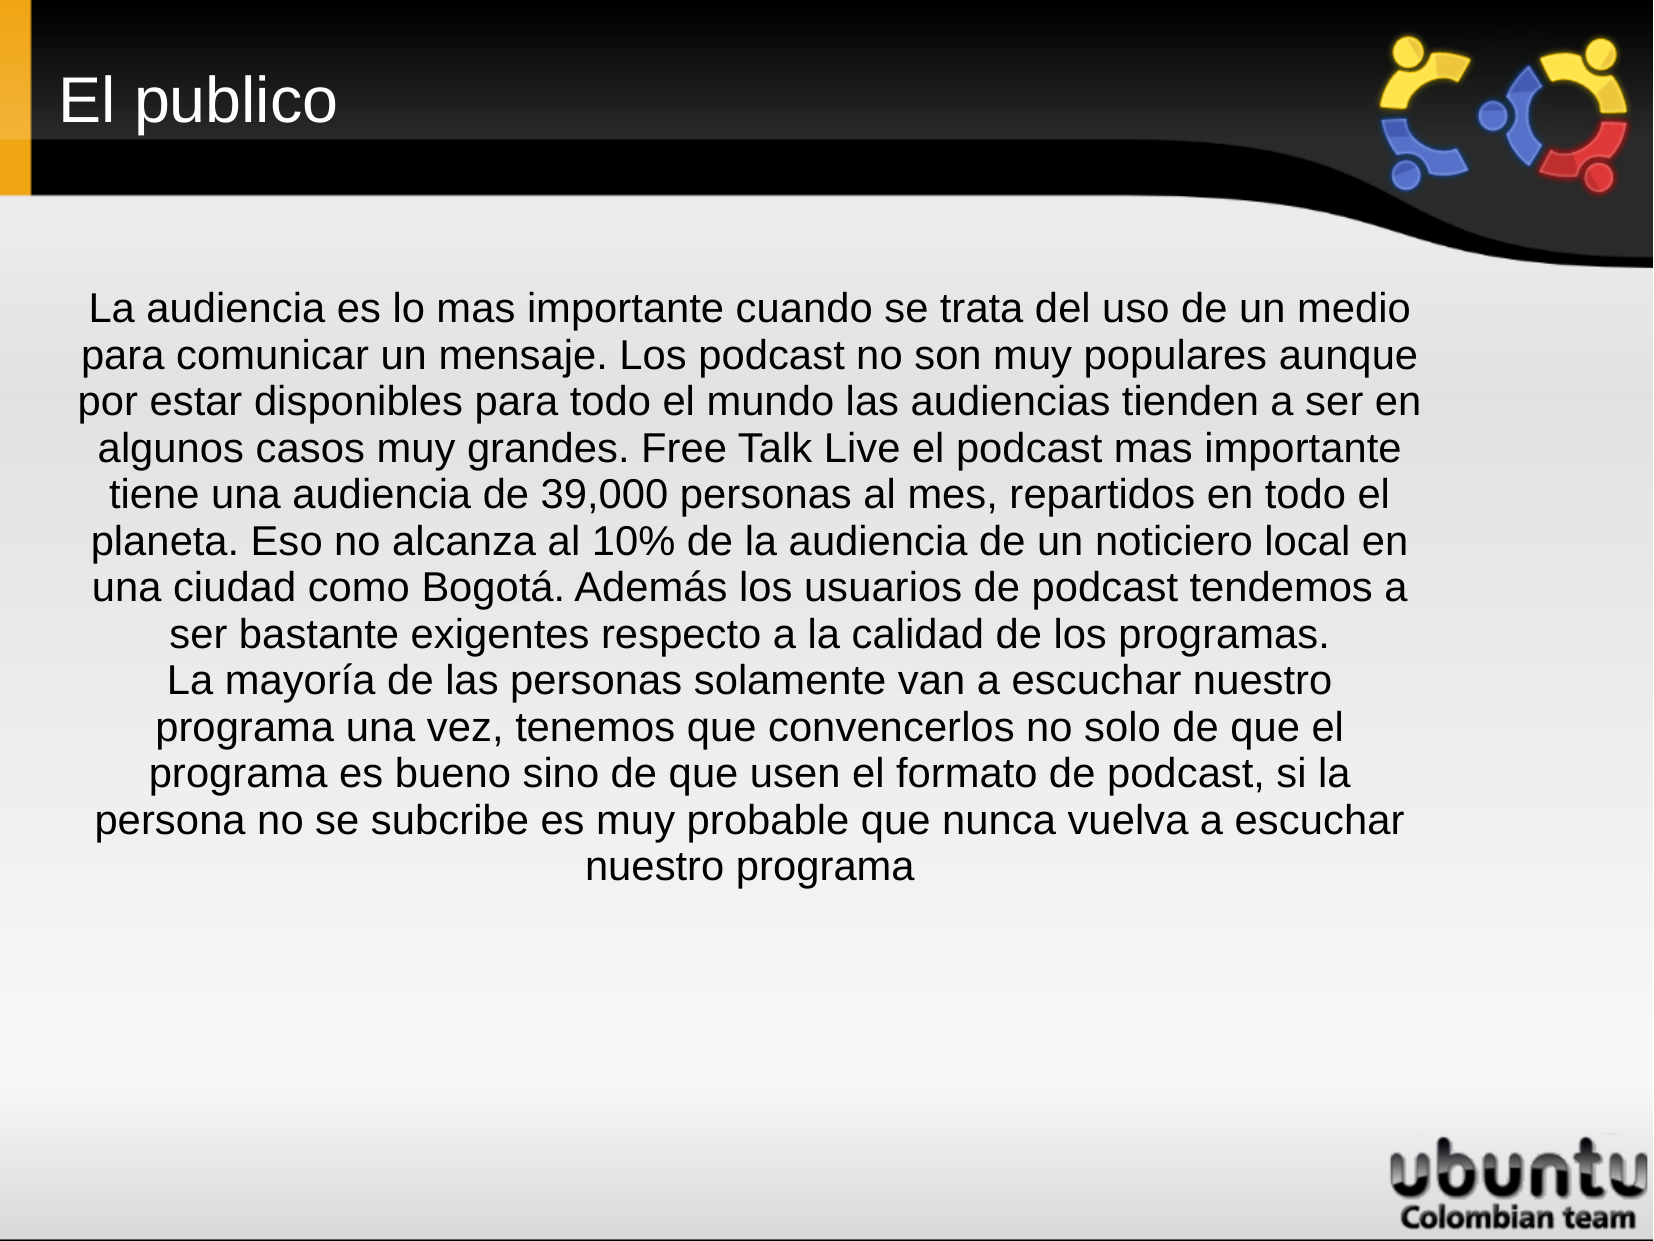

# El publico
La audiencia es lo mas importante cuando se trata del uso de un medio para comunicar un mensaje. Los podcast no son muy populares aunque por estar disponibles para todo el mundo las audiencias tienden a ser en algunos casos muy grandes. Free Talk Live el podcast mas importante tiene una audiencia de 39,000 personas al mes, repartidos en todo el planeta. Eso no alcanza al 10% de la audiencia de un noticiero local en una ciudad como Bogotá. Además los usuarios de podcast tendemos a ser bastante exigentes respecto a la calidad de los programas.
La mayoría de las personas solamente van a escuchar nuestro programa una vez, tenemos que convencerlos no solo de que el programa es bueno sino de que usen el formato de podcast, si la persona no se subcribe es muy probable que nunca vuelva a escuchar nuestro programa